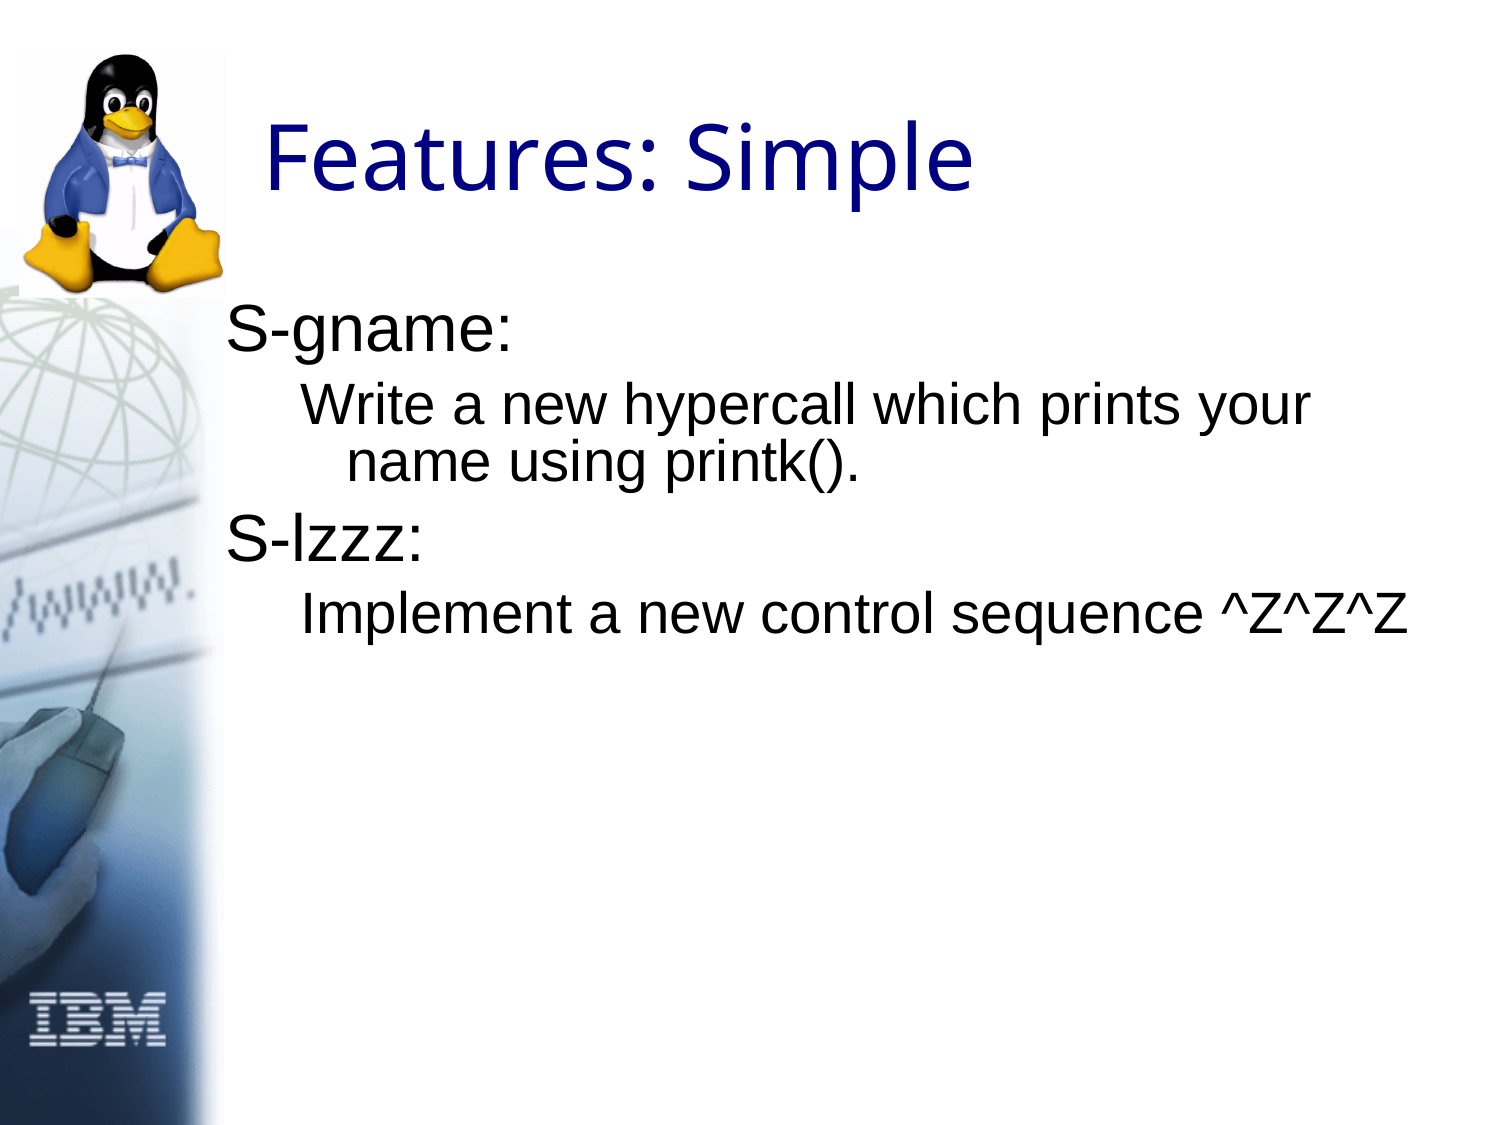

# Features: Simple
S-gname:
Write a new hypercall which prints your name using printk().
S-lzzz:
Implement a new control sequence ^Z^Z^Z